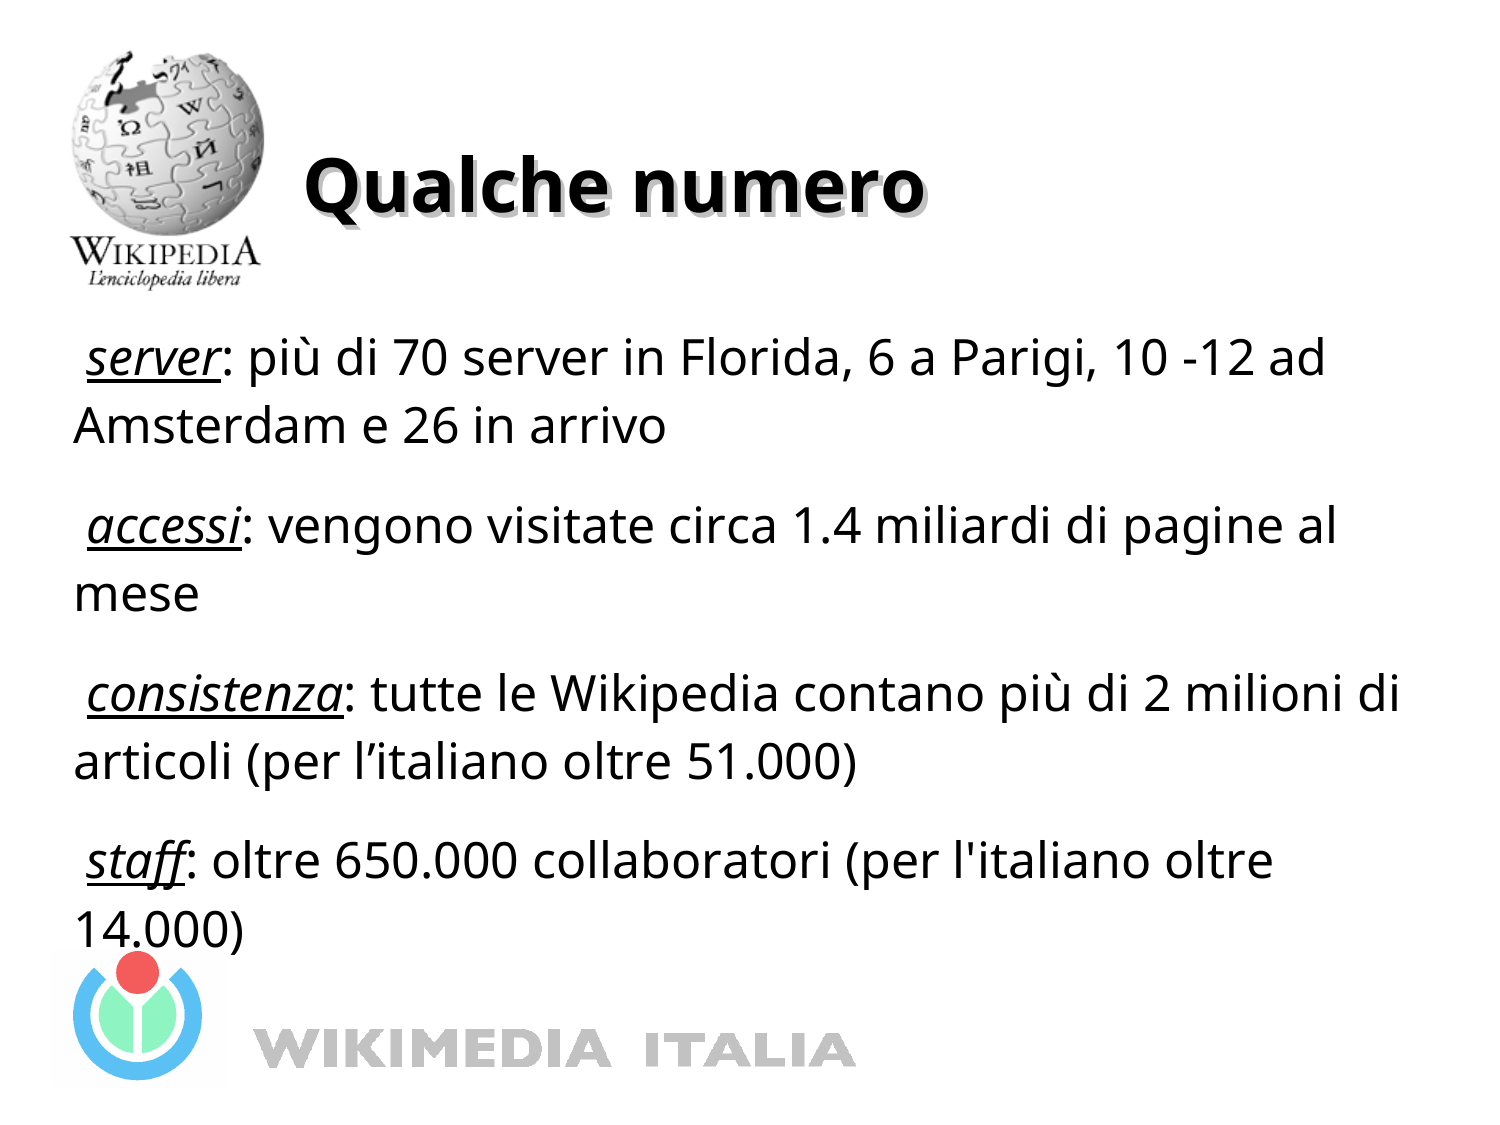

Qualche numero
 server: più di 70 server in Florida, 6 a Parigi, 10 -12 ad Amsterdam e 26 in arrivo
 accessi: vengono visitate circa 1.4 miliardi di pagine al mese
 consistenza: tutte le Wikipedia contano più di 2 milioni di articoli (per l’italiano oltre 51.000)
 staff: oltre 650.000 collaboratori (per l'italiano oltre 14.000)